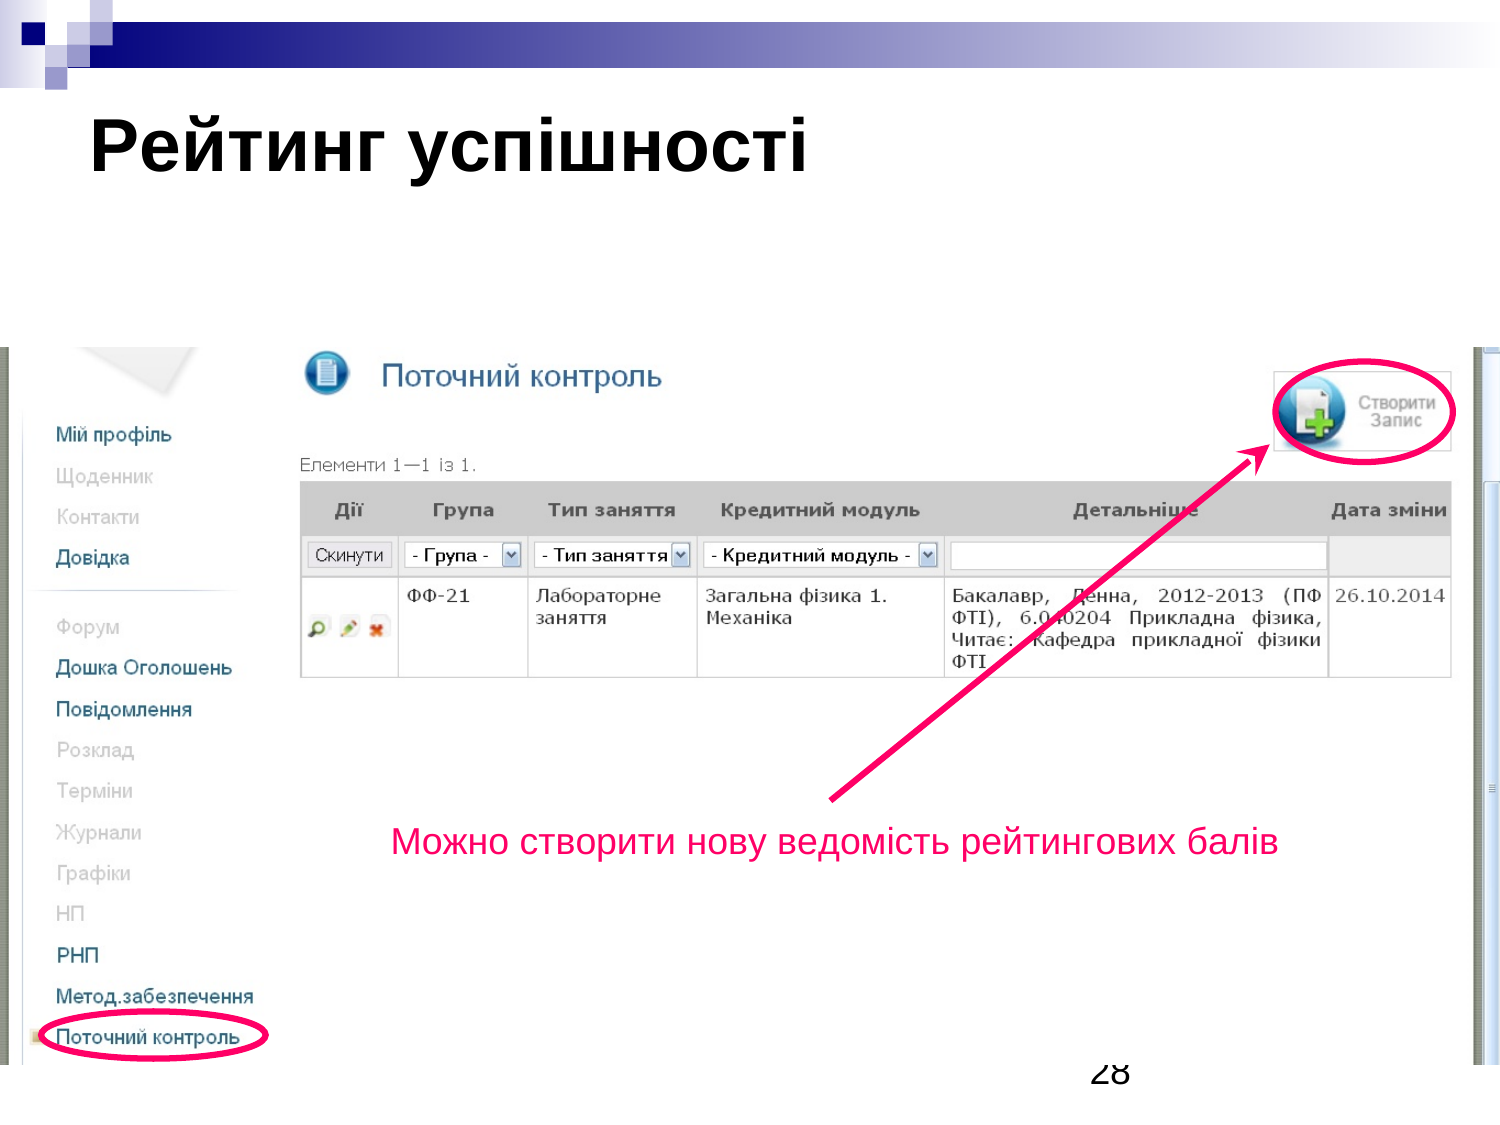

# Рейтинг успішності
Можно створити нову ведомість рейтингових балів
28